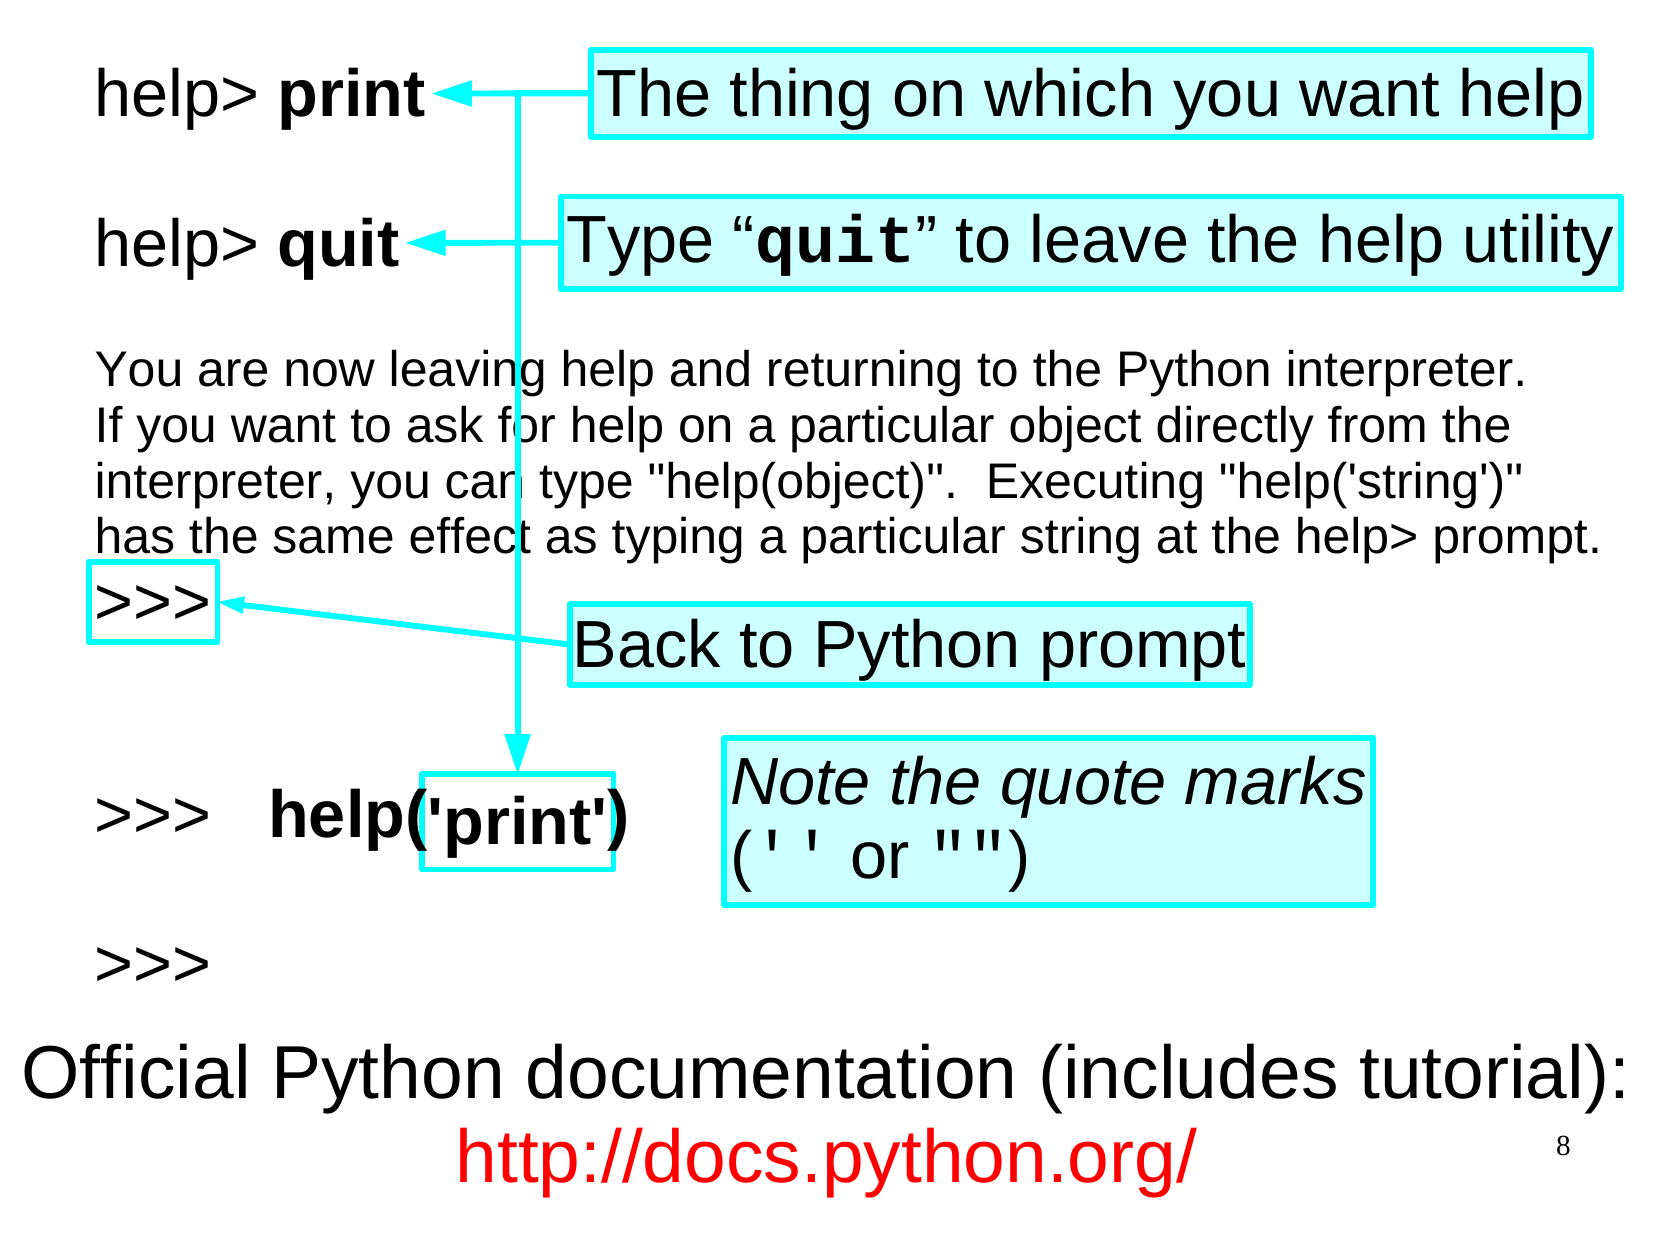

The thing on which you want help
help>
print
Type “quit” to leave the help utility
quit
help>
You are now leaving help and returning to the Python interpreter.
If you want to ask for help on a particular object directly from the
interpreter, you can type "help(object)". Executing "help('string')"
has the same effect as typing a particular string at the help> prompt.
>>>
Back to Python prompt
Note the quote marks
('' or "")
>>>
help(
'print'
)
>>>
Official Python documentation (includes tutorial):
http://docs.python.org/
8